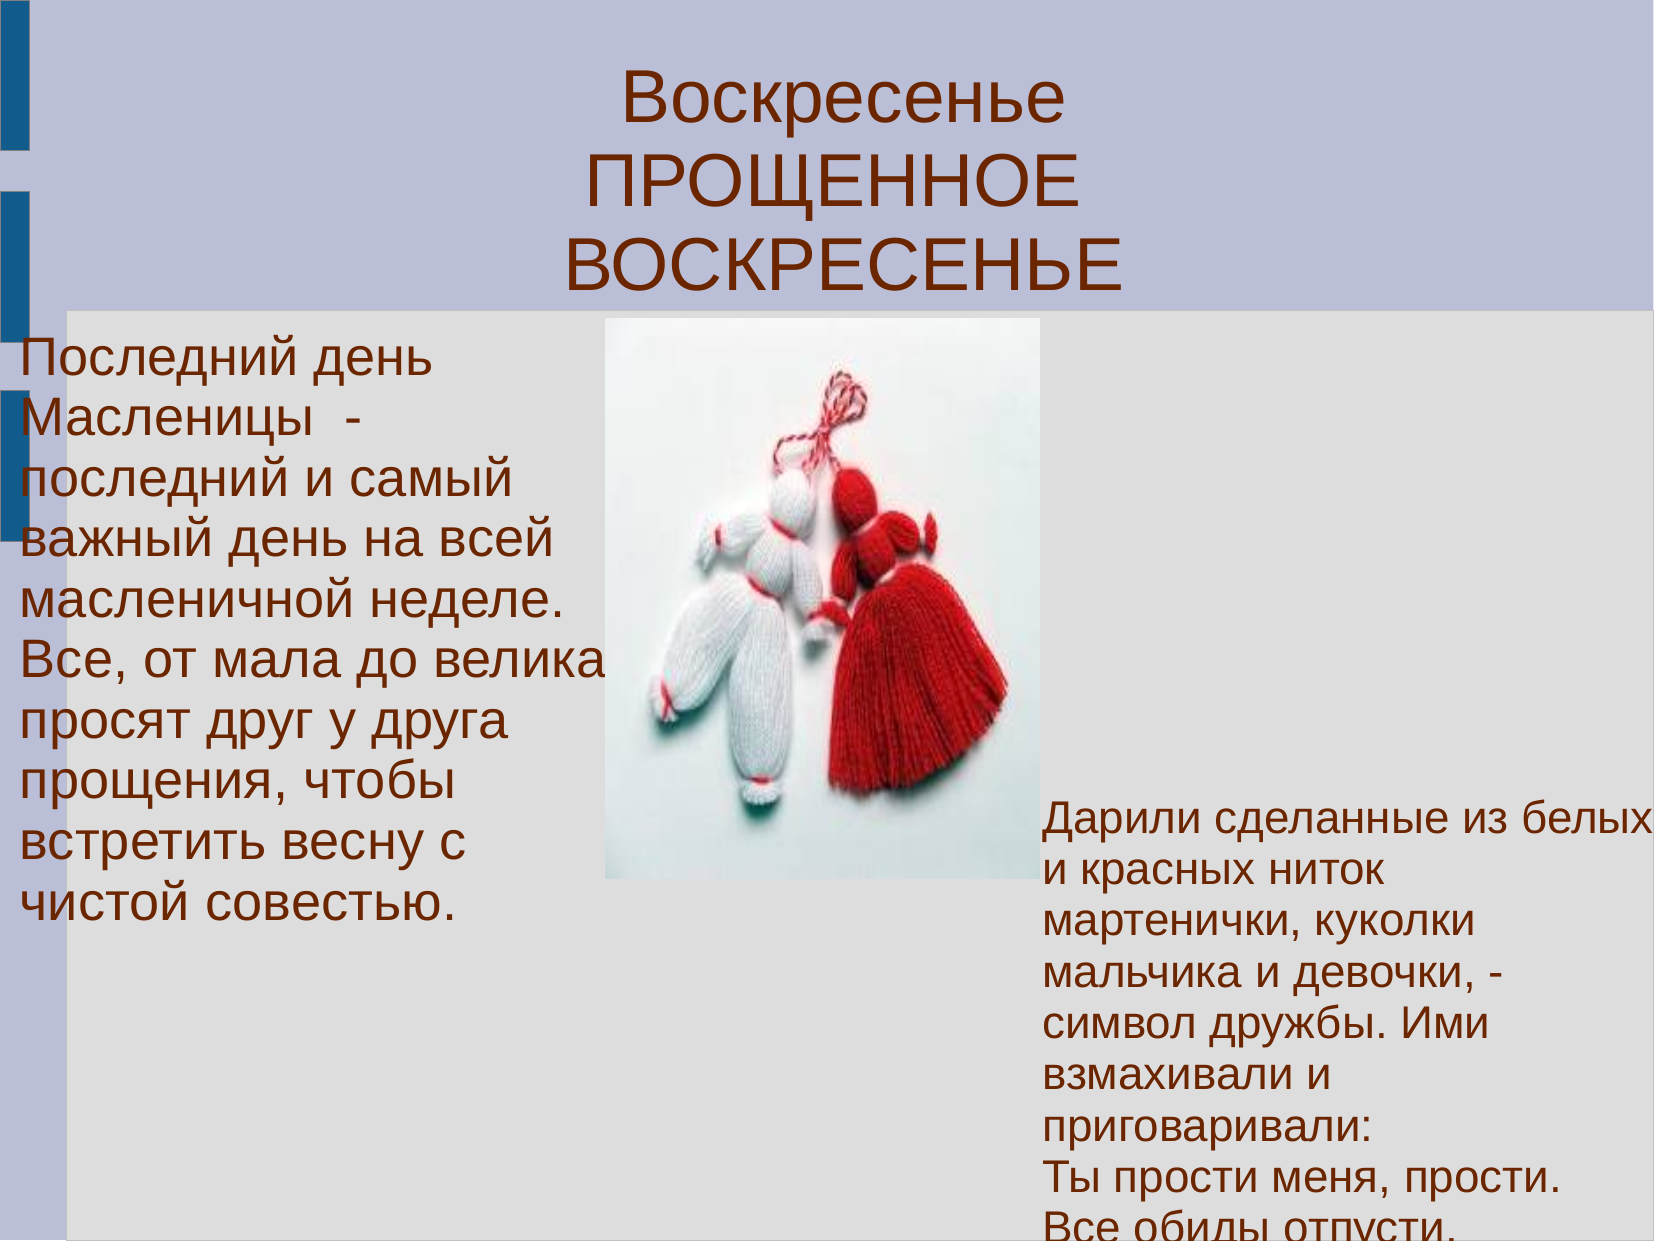

Воскресенье
ПРОЩЕННОЕ ВОСКРЕСЕНЬЕ
Последний день Масленицы - последний и самый важный день на всей масленичной неделе. Все, от мала до велика, просят друг у друга прощения, чтобы встретить весну с чистой совестью.
Дарили сделанные из белых и красных ниток мартенички, куколки мальчика и девочки, - символ дружбы. Ими взмахивали и приговаривали:
Ты прости меня, прости.
Все обиды отпусти.